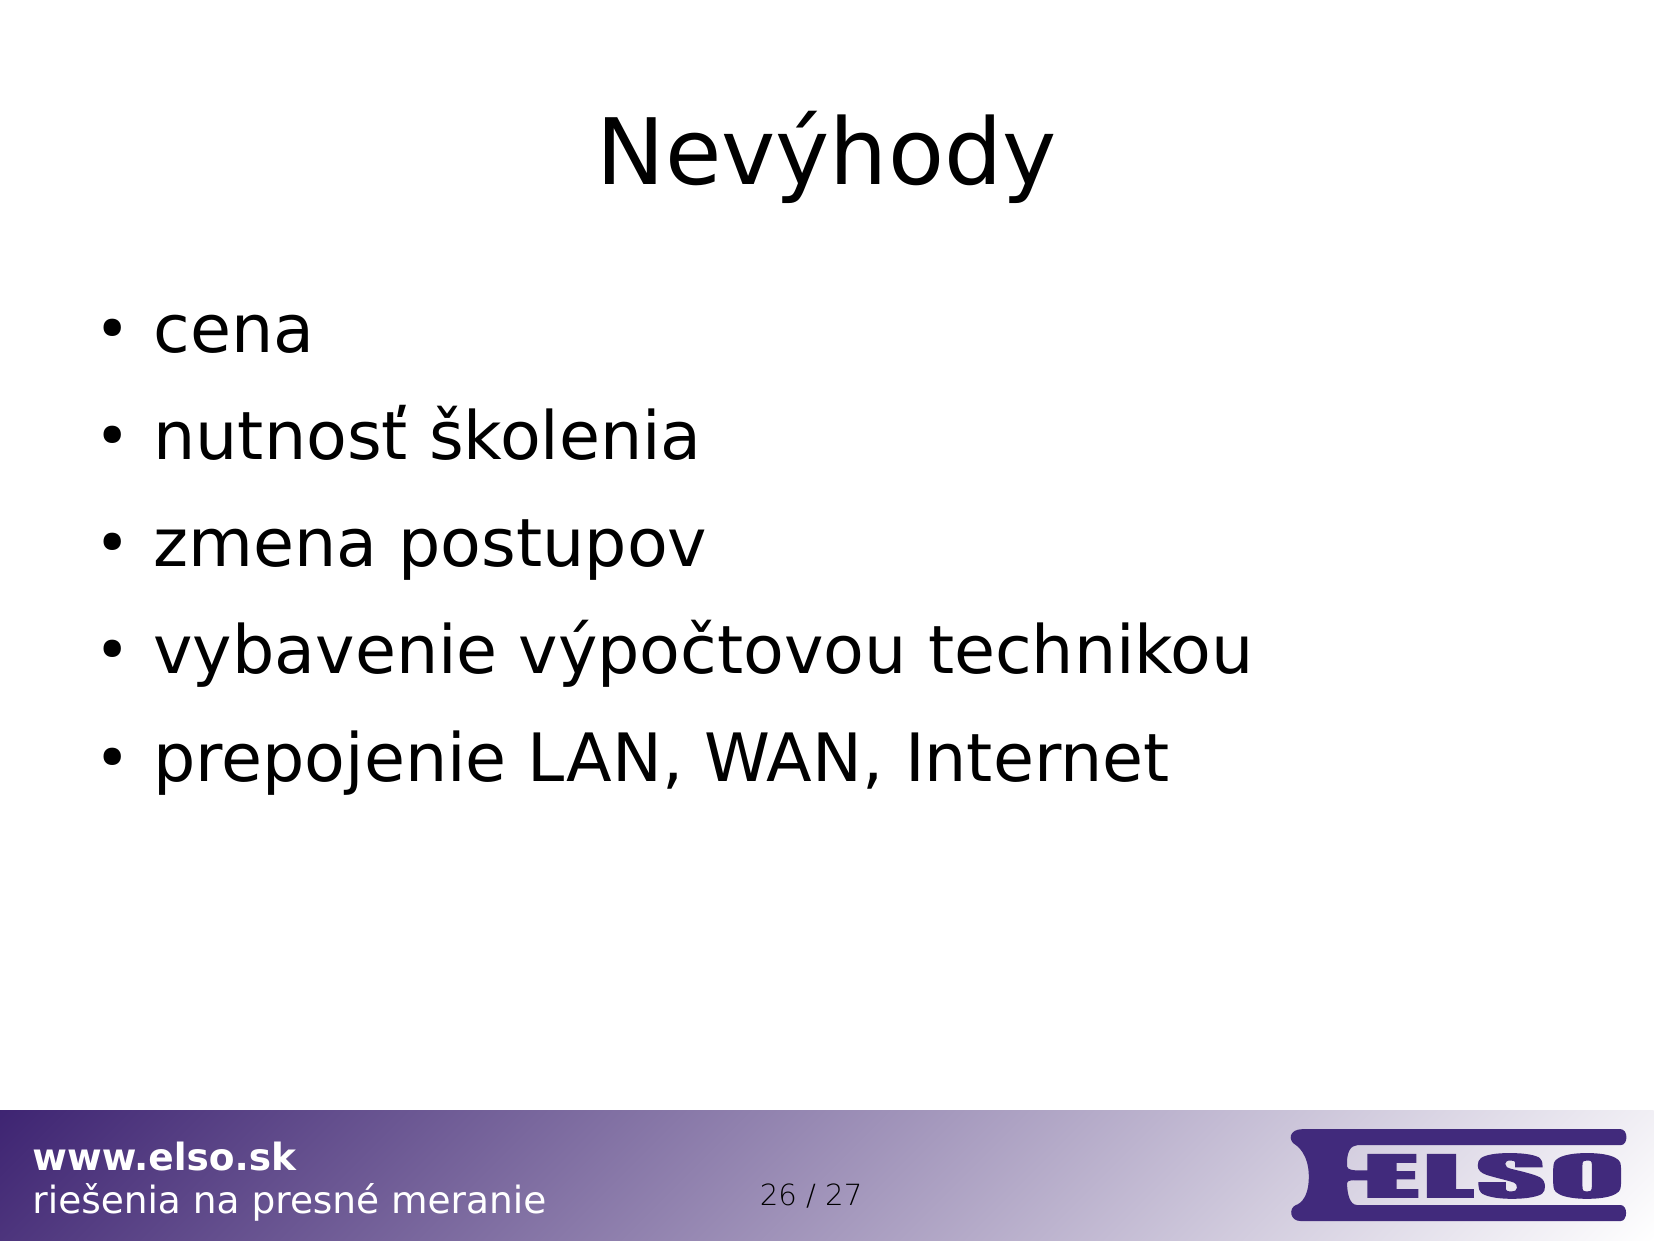

# Nevýhody
cena
nutnosť školenia
zmena postupov
vybavenie výpočtovou technikou
prepojenie LAN, WAN, Internet
26